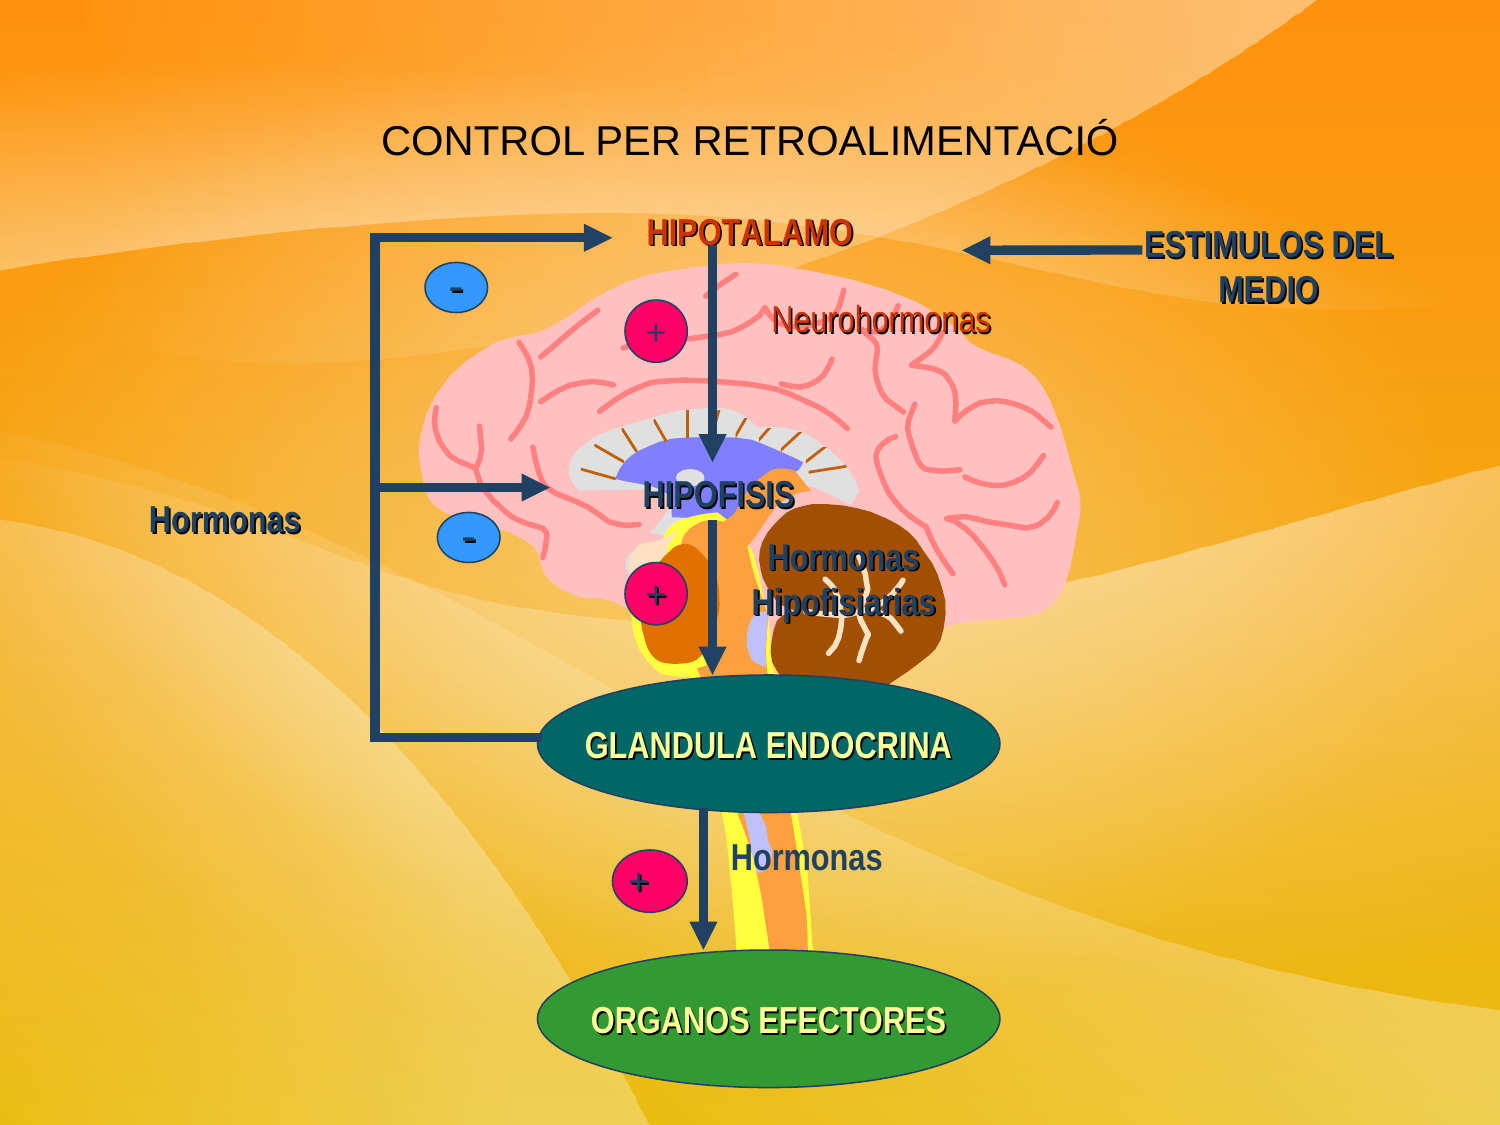

# CONTROL PER RETROALIMENTACIÓ
HIPOTALAMO
ESTIMULOS DEL MEDIO
-
Hormonas
-
Neurohormonas
+
HIPOFISIS
Hormonas Hipofisiarias
+
GLANDULA ENDOCRINA
Hormonas
+
ORGANOS EFECTORES